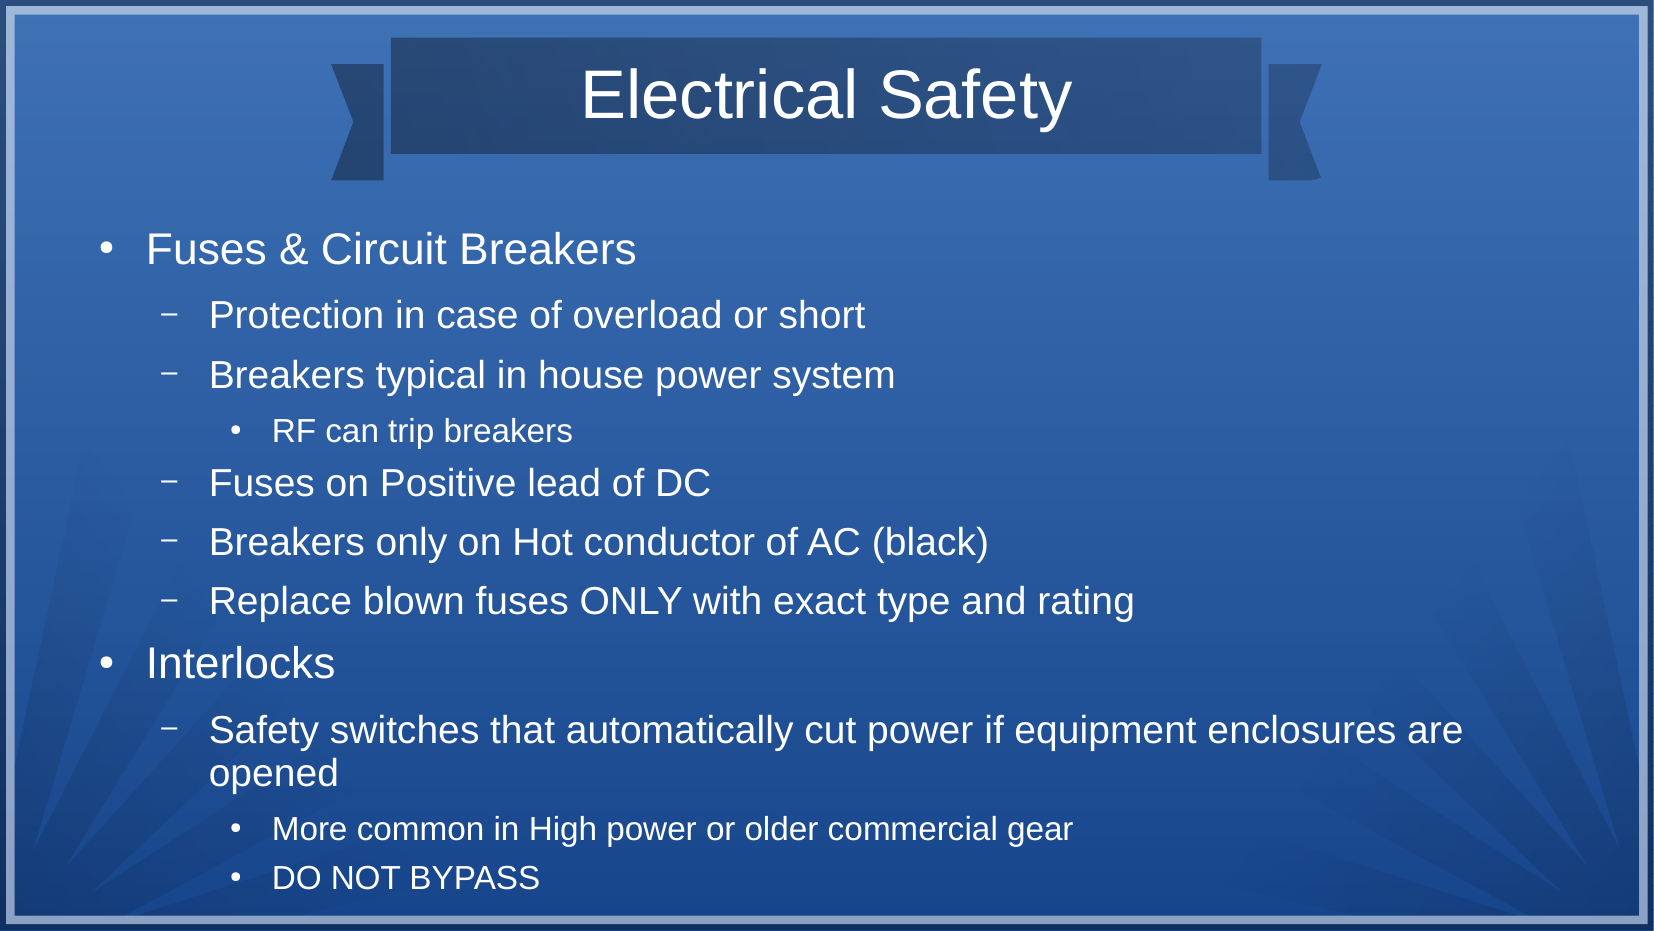

# Electrical Safety
Fuses & Circuit Breakers
Protection in case of overload or short
Breakers typical in house power system
RF can trip breakers
Fuses on Positive lead of DC
Breakers only on Hot conductor of AC (black)
Replace blown fuses ONLY with exact type and rating
Interlocks
Safety switches that automatically cut power if equipment enclosures are opened
More common in High power or older commercial gear
DO NOT BYPASS